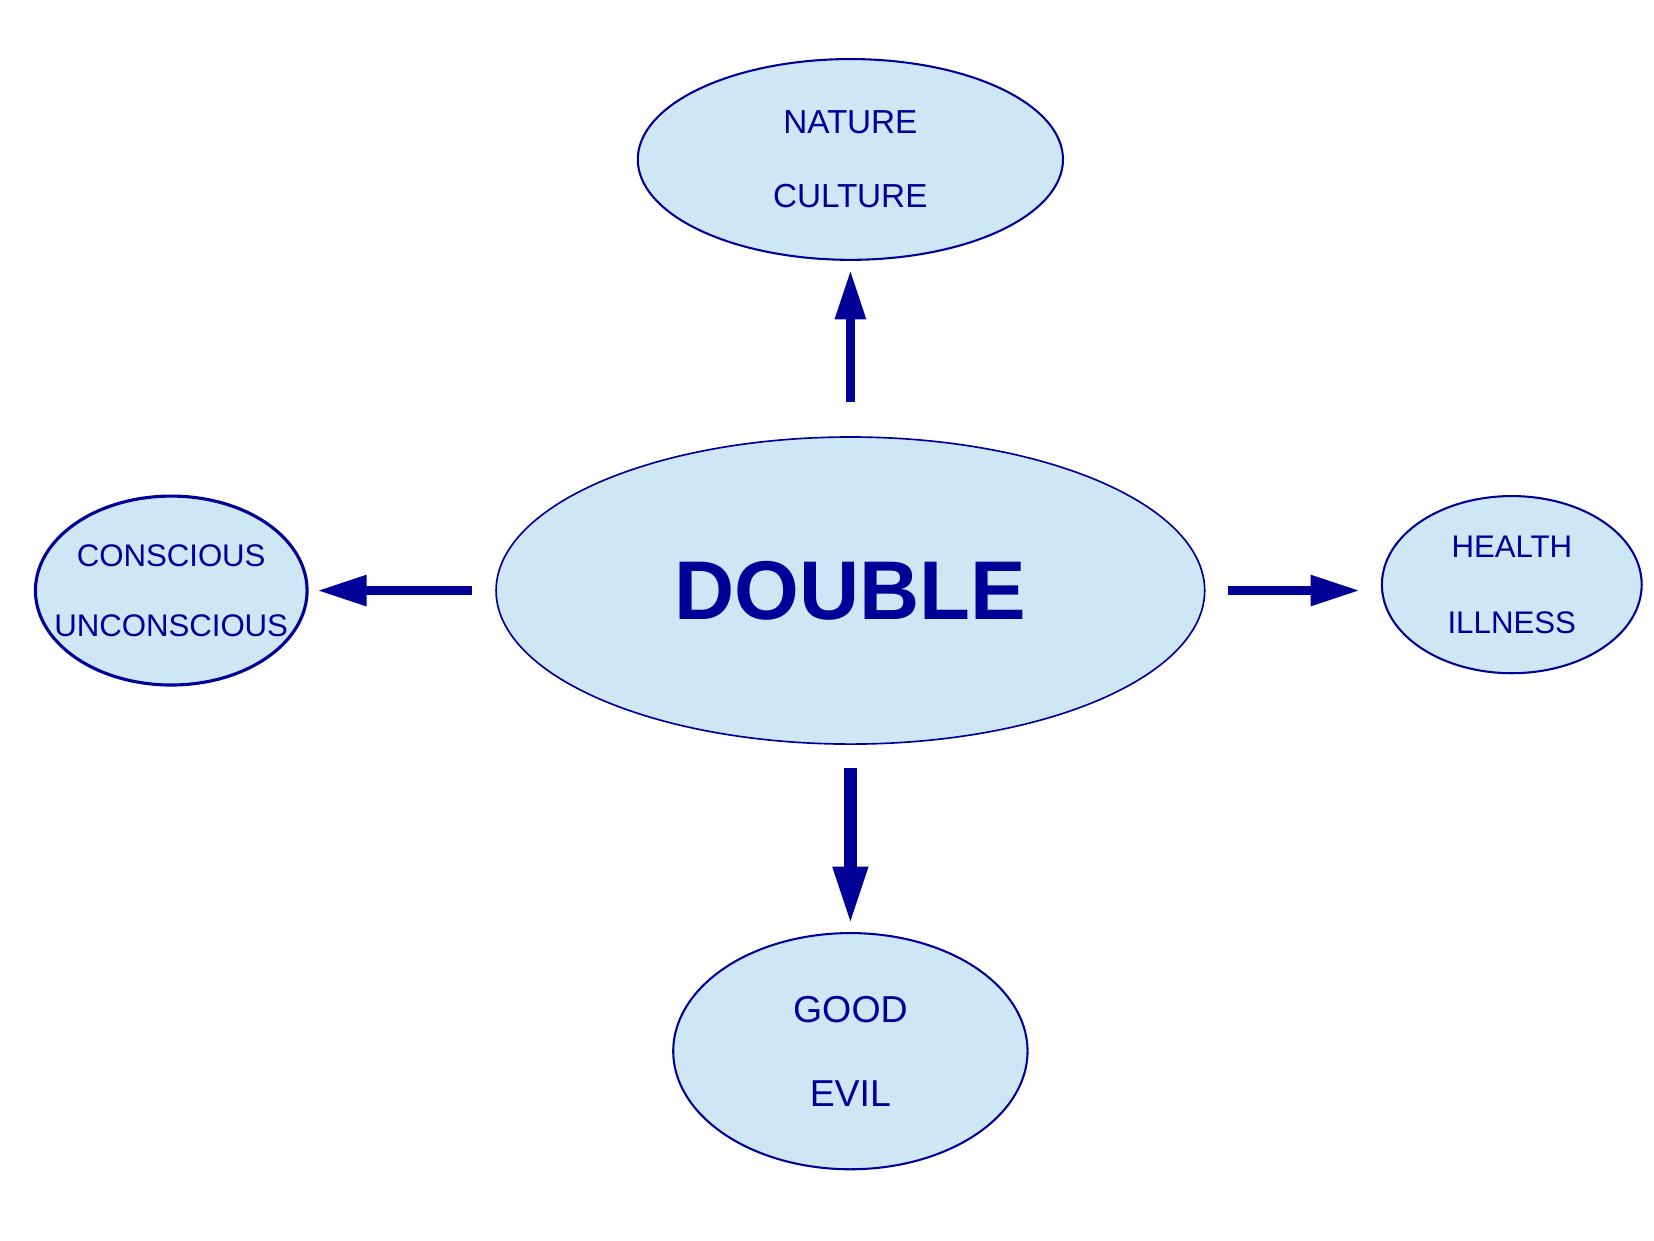

NATURE
CULTURE
DOUBLE
CONSCIOUS
UNCONSCIOUS
HEALTH
ILLNESS
GOOD
EVIL